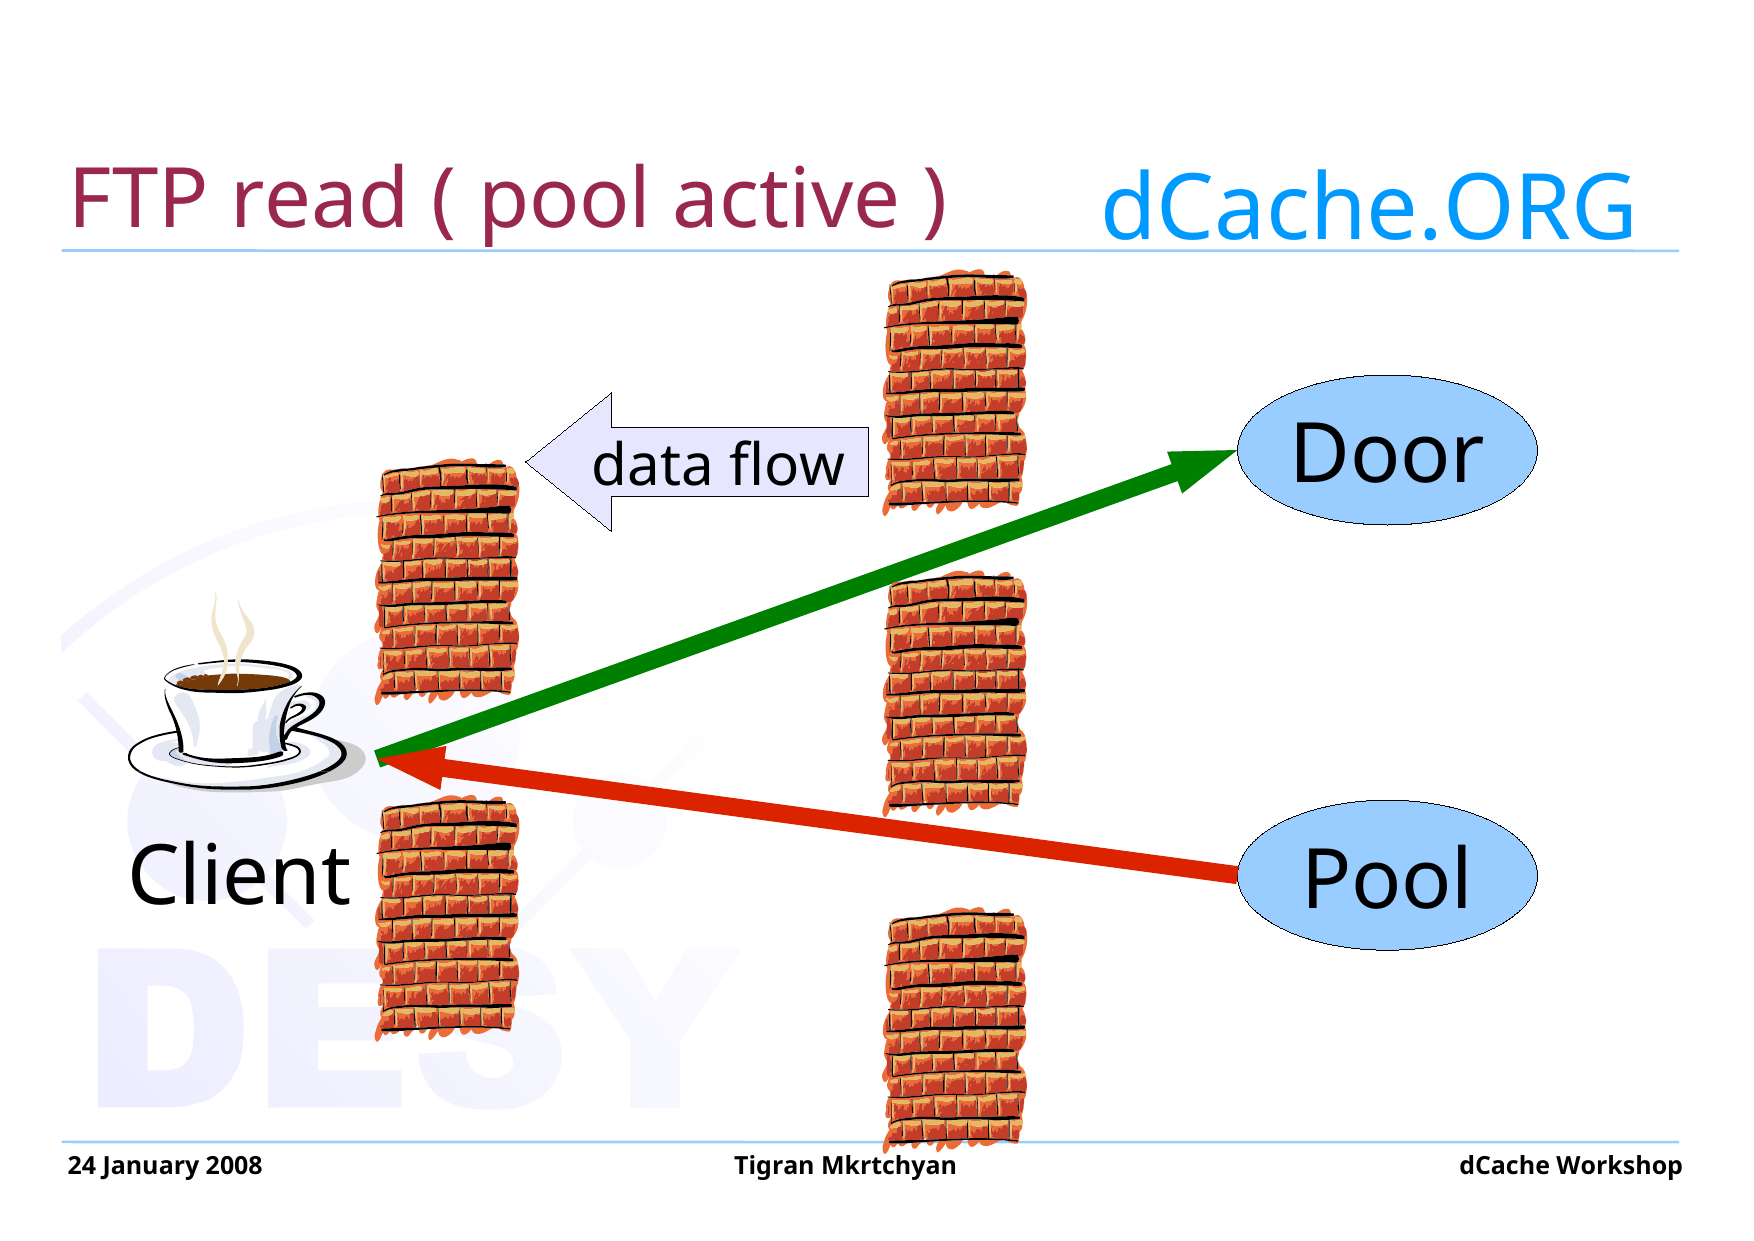

FTP read ( pool active )
Door
data flow
Client
Pool